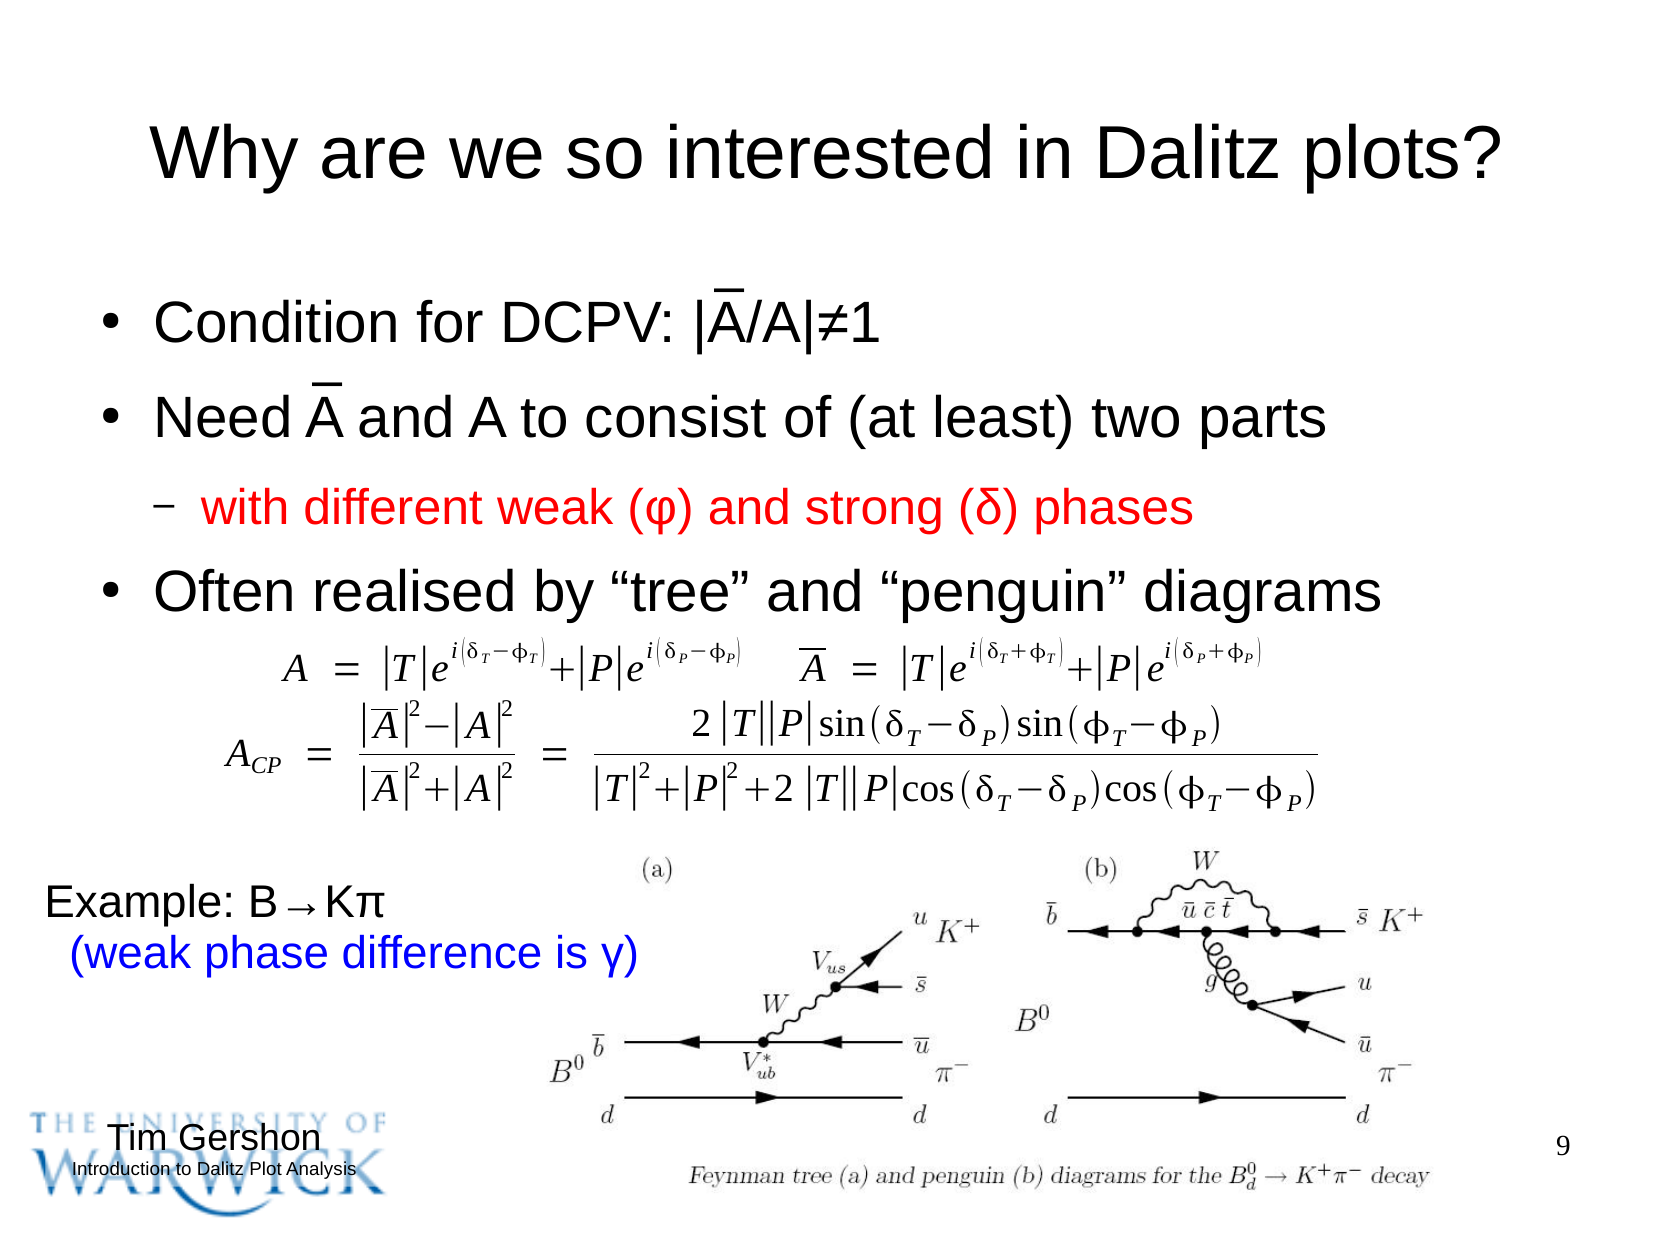

# Why are we so interested in Dalitz plots?
–
Condition for DCPV: |A/A|≠1
Need A and A to consist of (at least) two parts
with different weak (φ) and strong (δ) phases
Often realised by “tree” and “penguin” diagrams
–
Example: B→Kπ
(weak phase difference is γ)
Tim Gershon
Introduction to Dalitz Plot Analysis
9